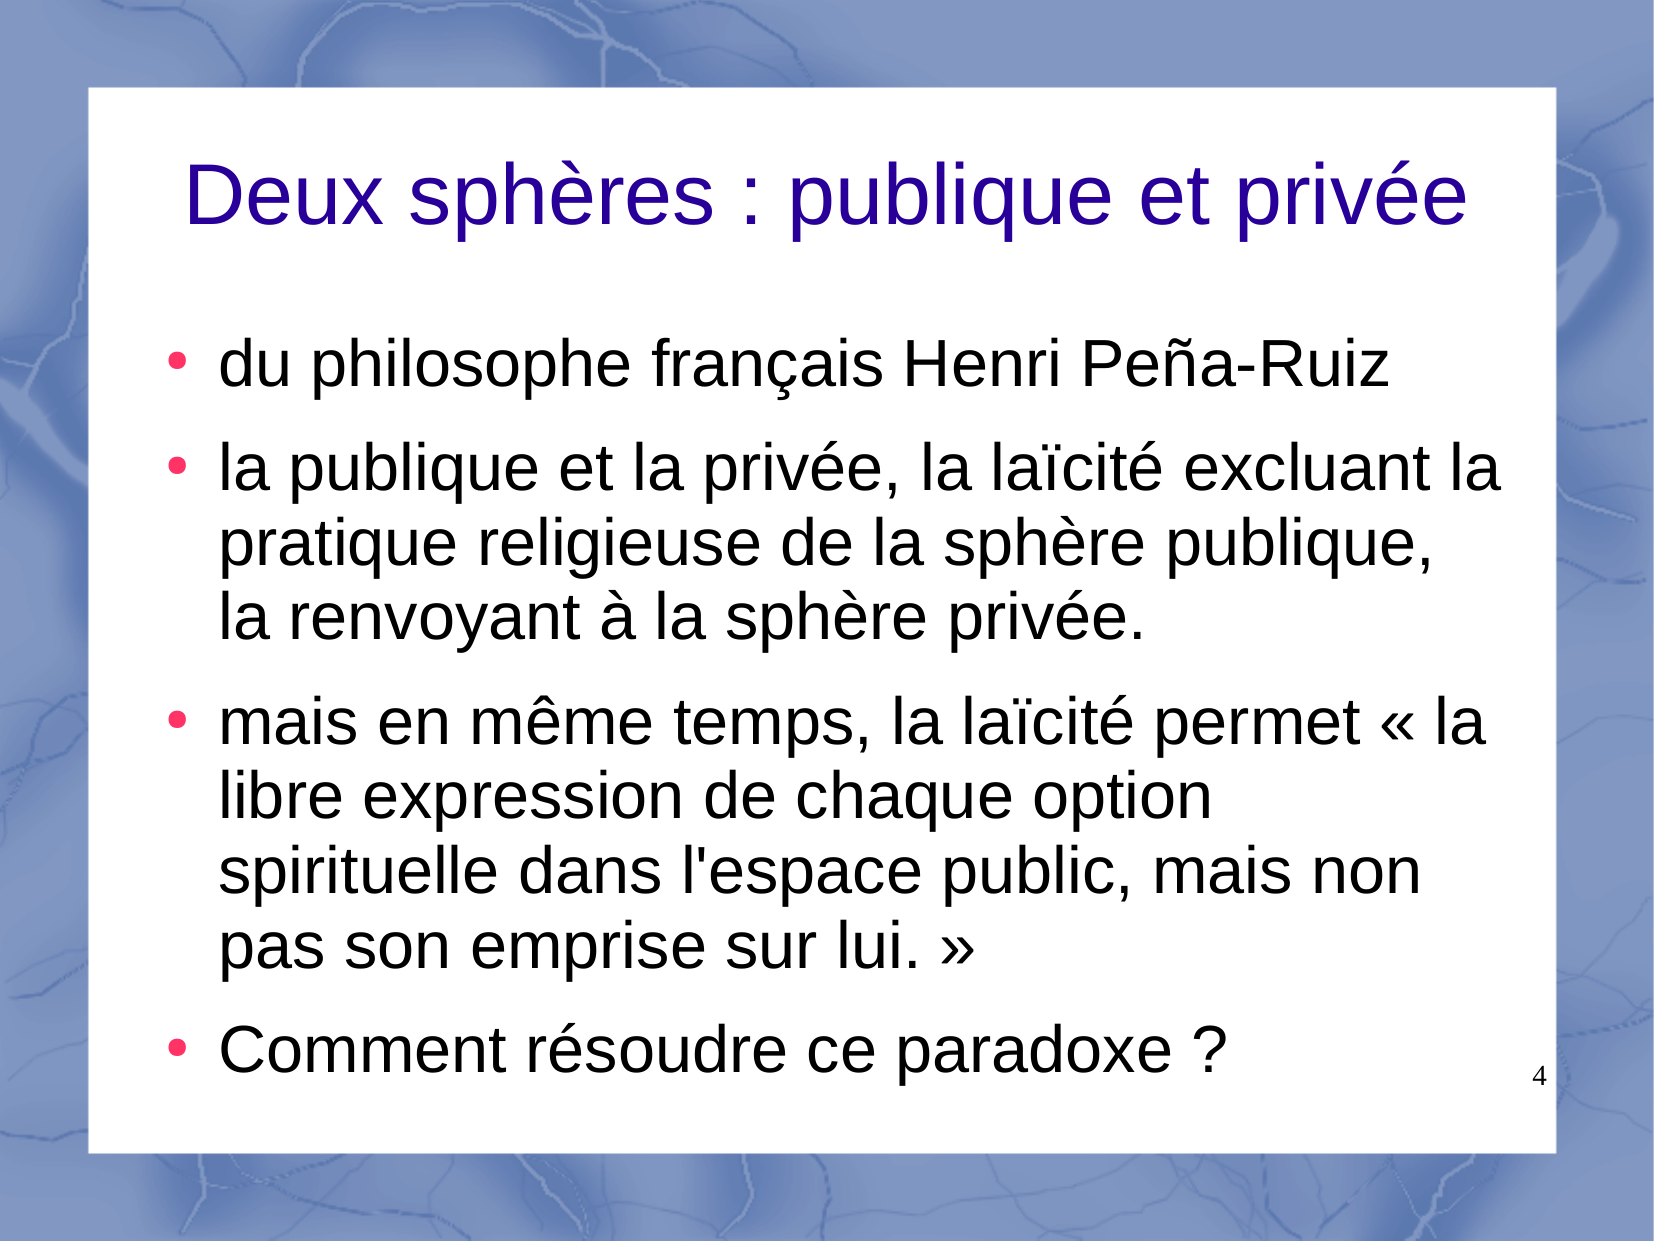

# Deux sphères : publique et privée
du philosophe français Henri Peña-Ruiz
la publique et la privée, la laïcité excluant la pratique religieuse de la sphère publique, la renvoyant à la sphère privée.
mais en même temps, la laïcité permet « la libre expression de chaque option spirituelle dans l'espace public, mais non pas son emprise sur lui. »
Comment résoudre ce paradoxe ?
4